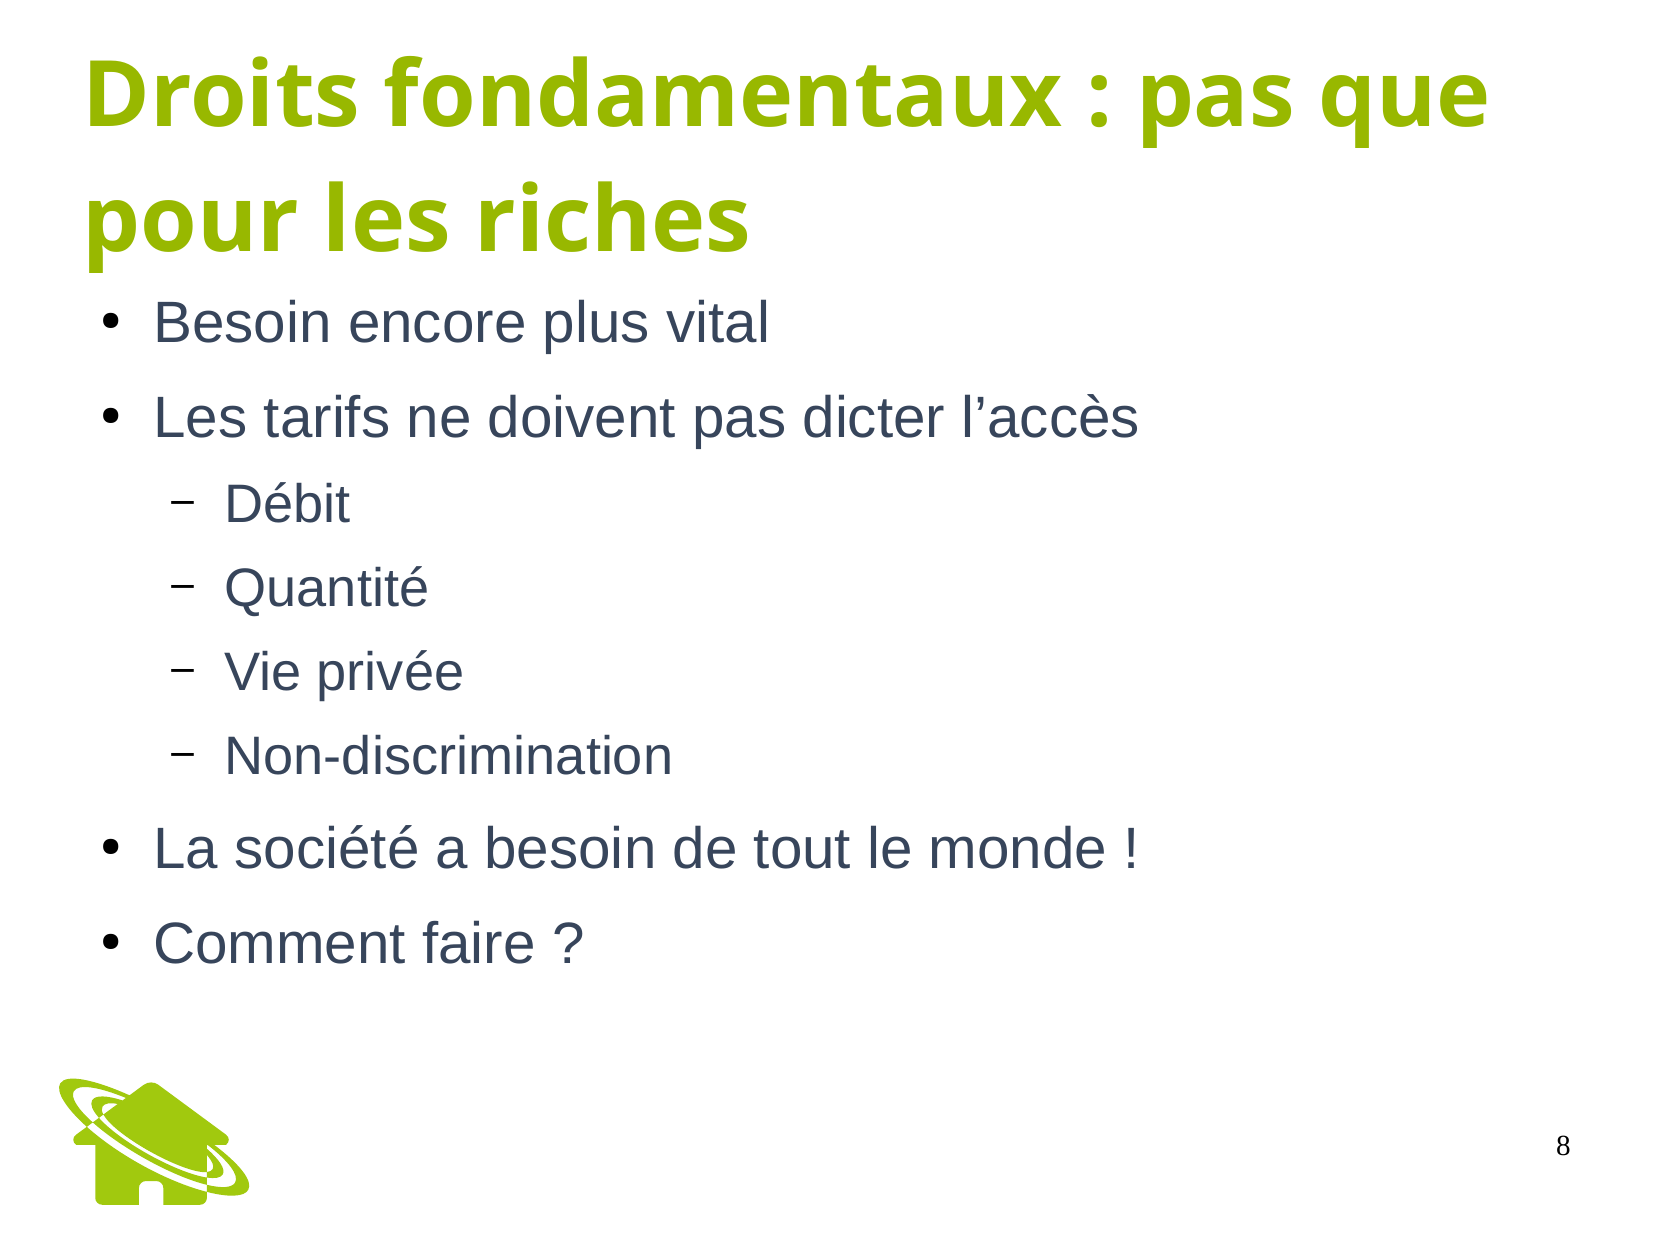

# Droits fondamentaux : pas que pour les riches
Besoin encore plus vital
Les tarifs ne doivent pas dicter l’accès
Débit
Quantité
Vie privée
Non-discrimination
La société a besoin de tout le monde !
Comment faire ?
8